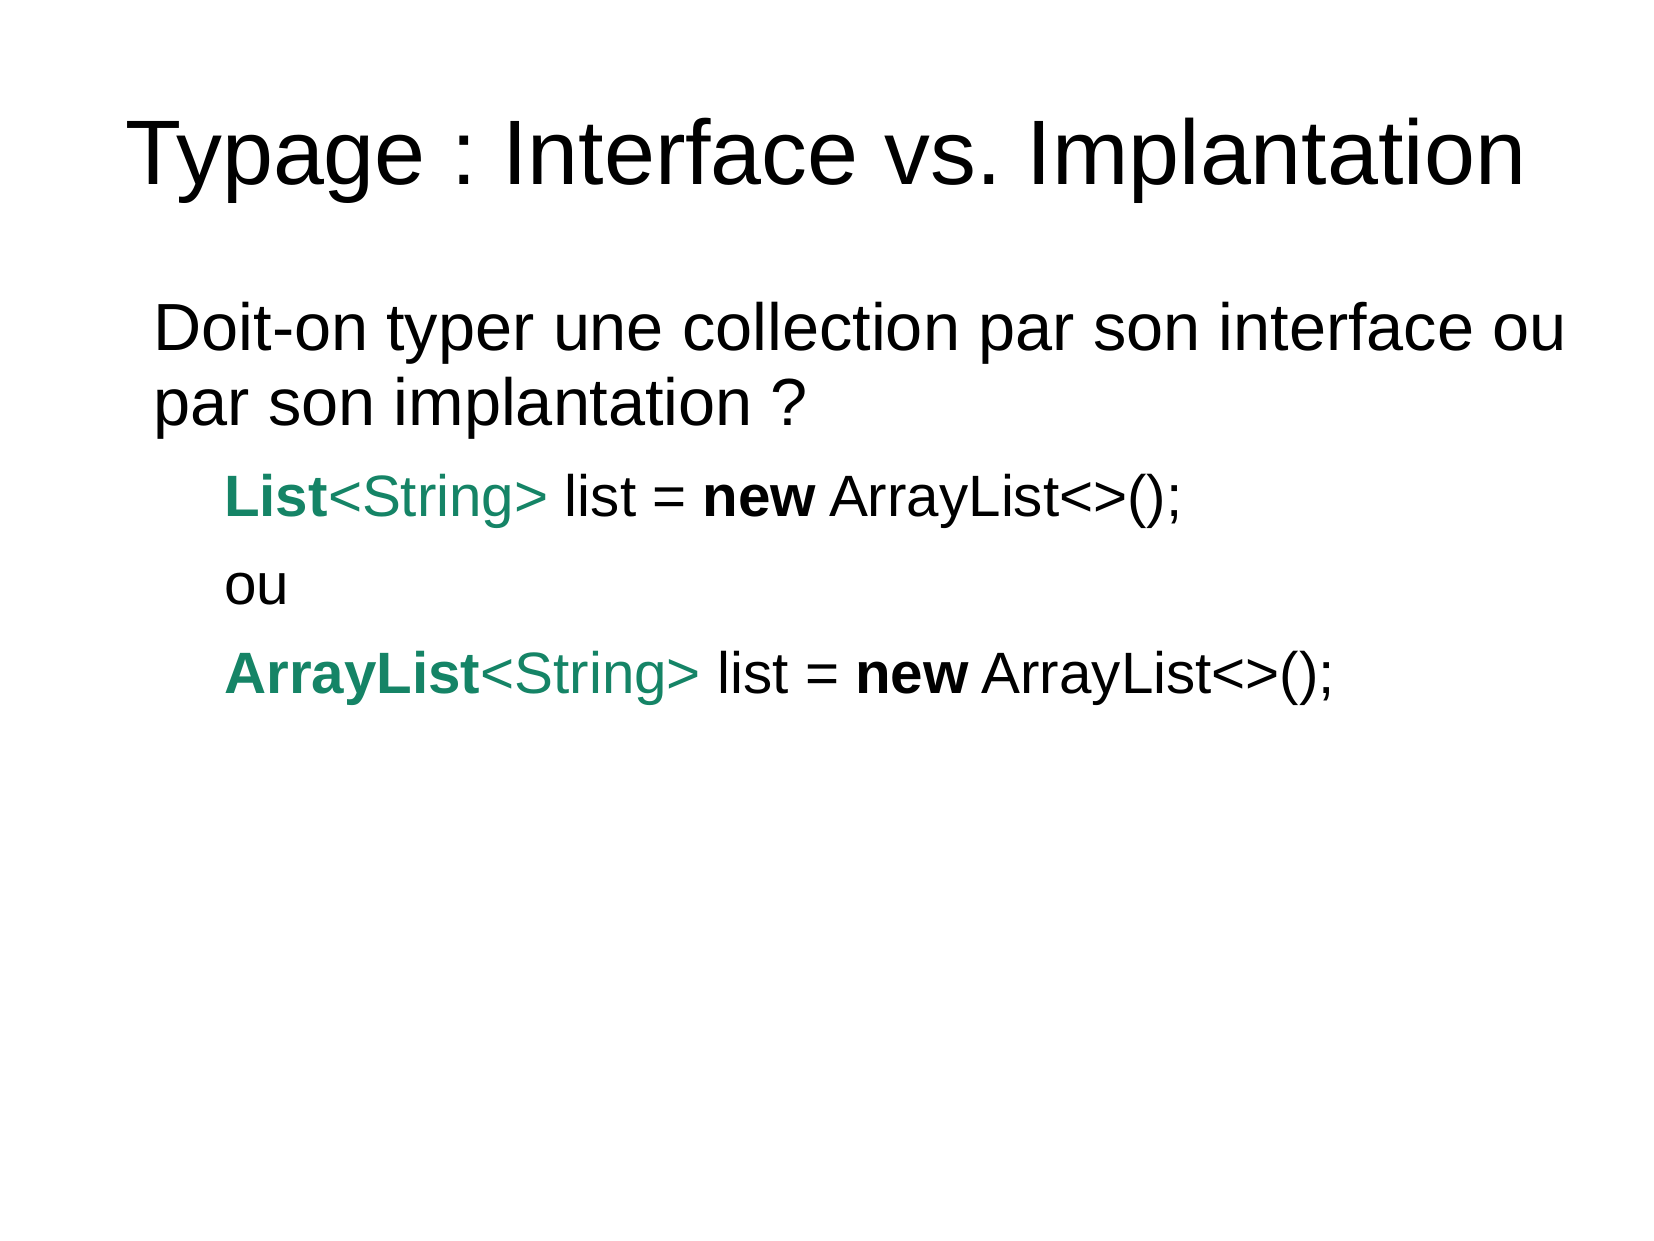

# Typage : Interface vs. Implantation
Doit-on typer une collection par son interface ou par son implantation ?
List<String> list = new ArrayList<>();
ou
ArrayList<String> list = new ArrayList<>();